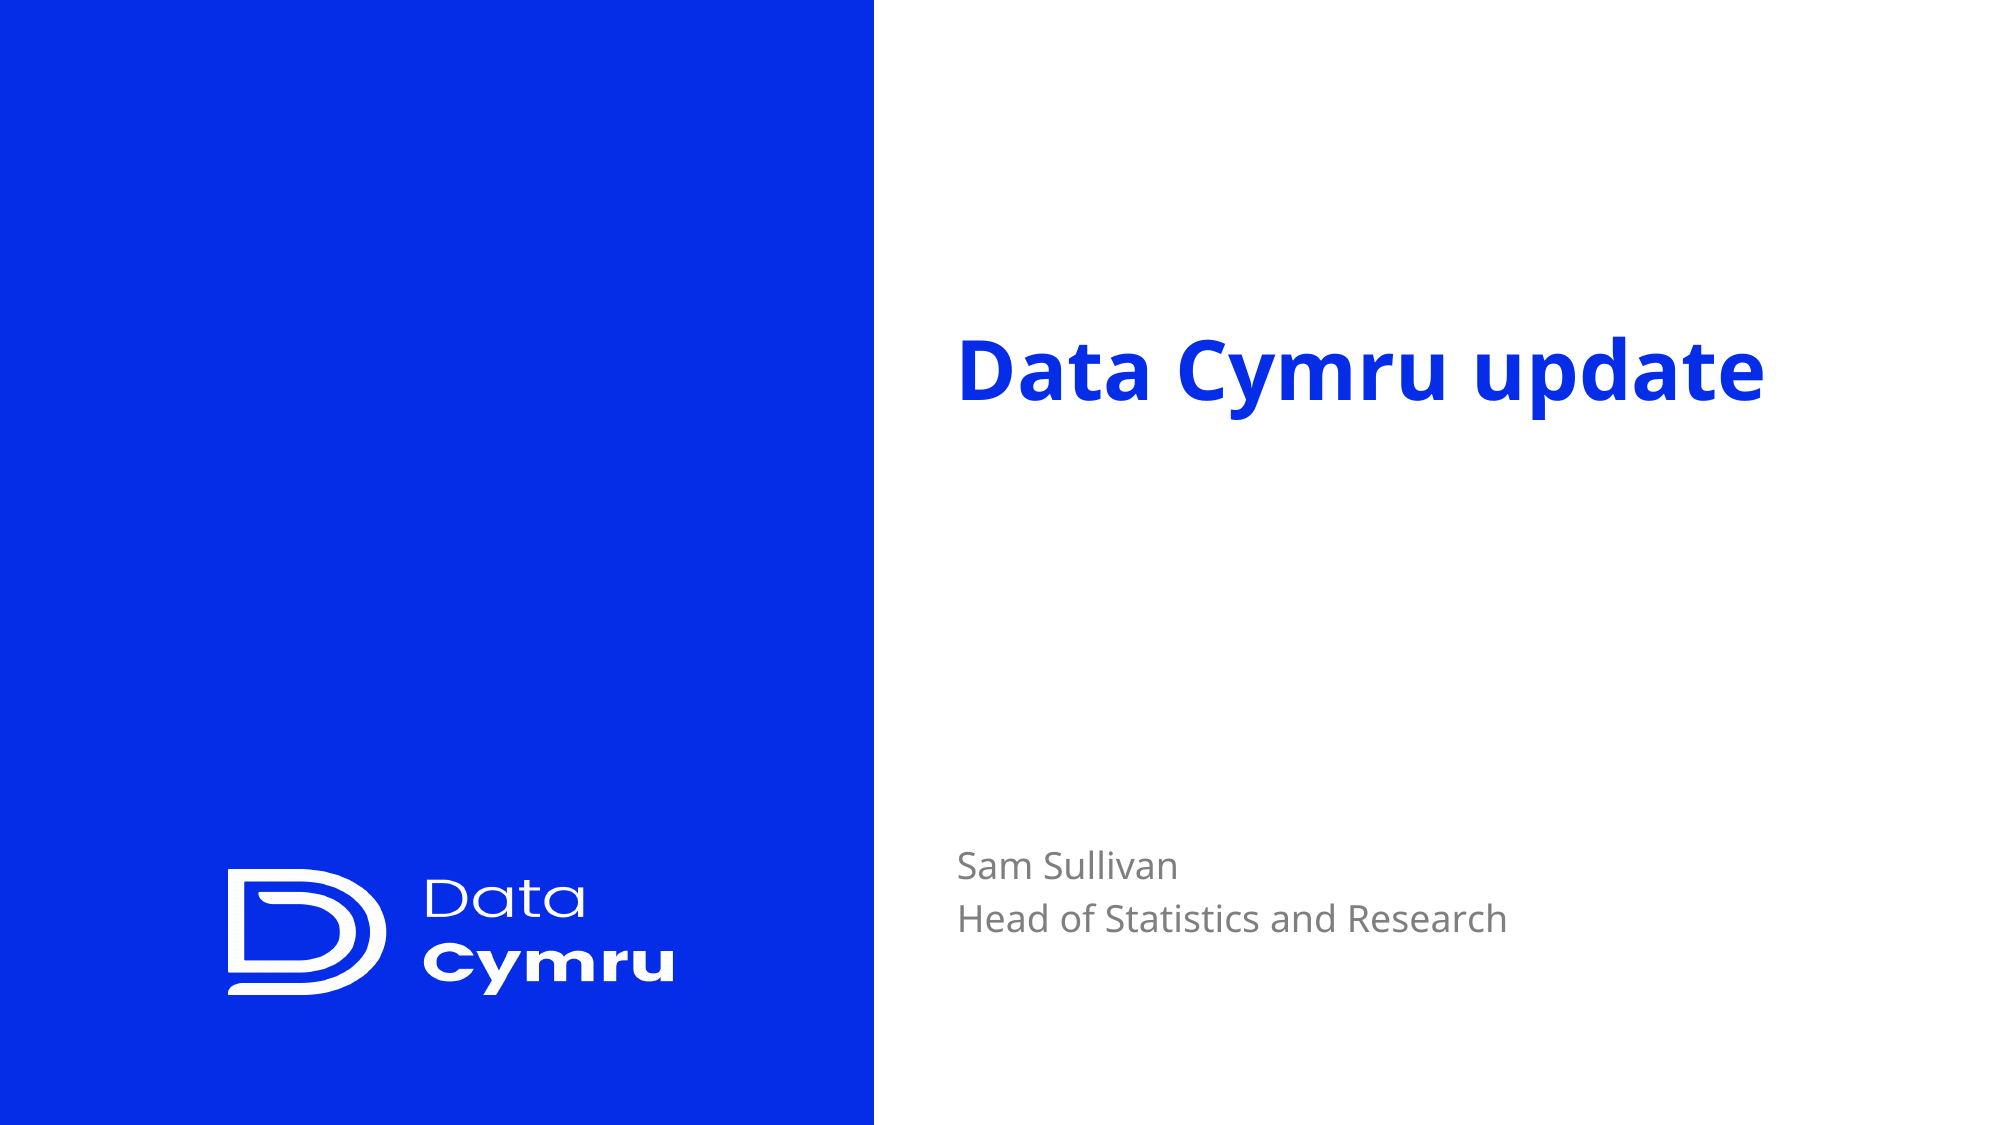

Data Cymru update
# Sam Sullivan
Head of Statistics and Research